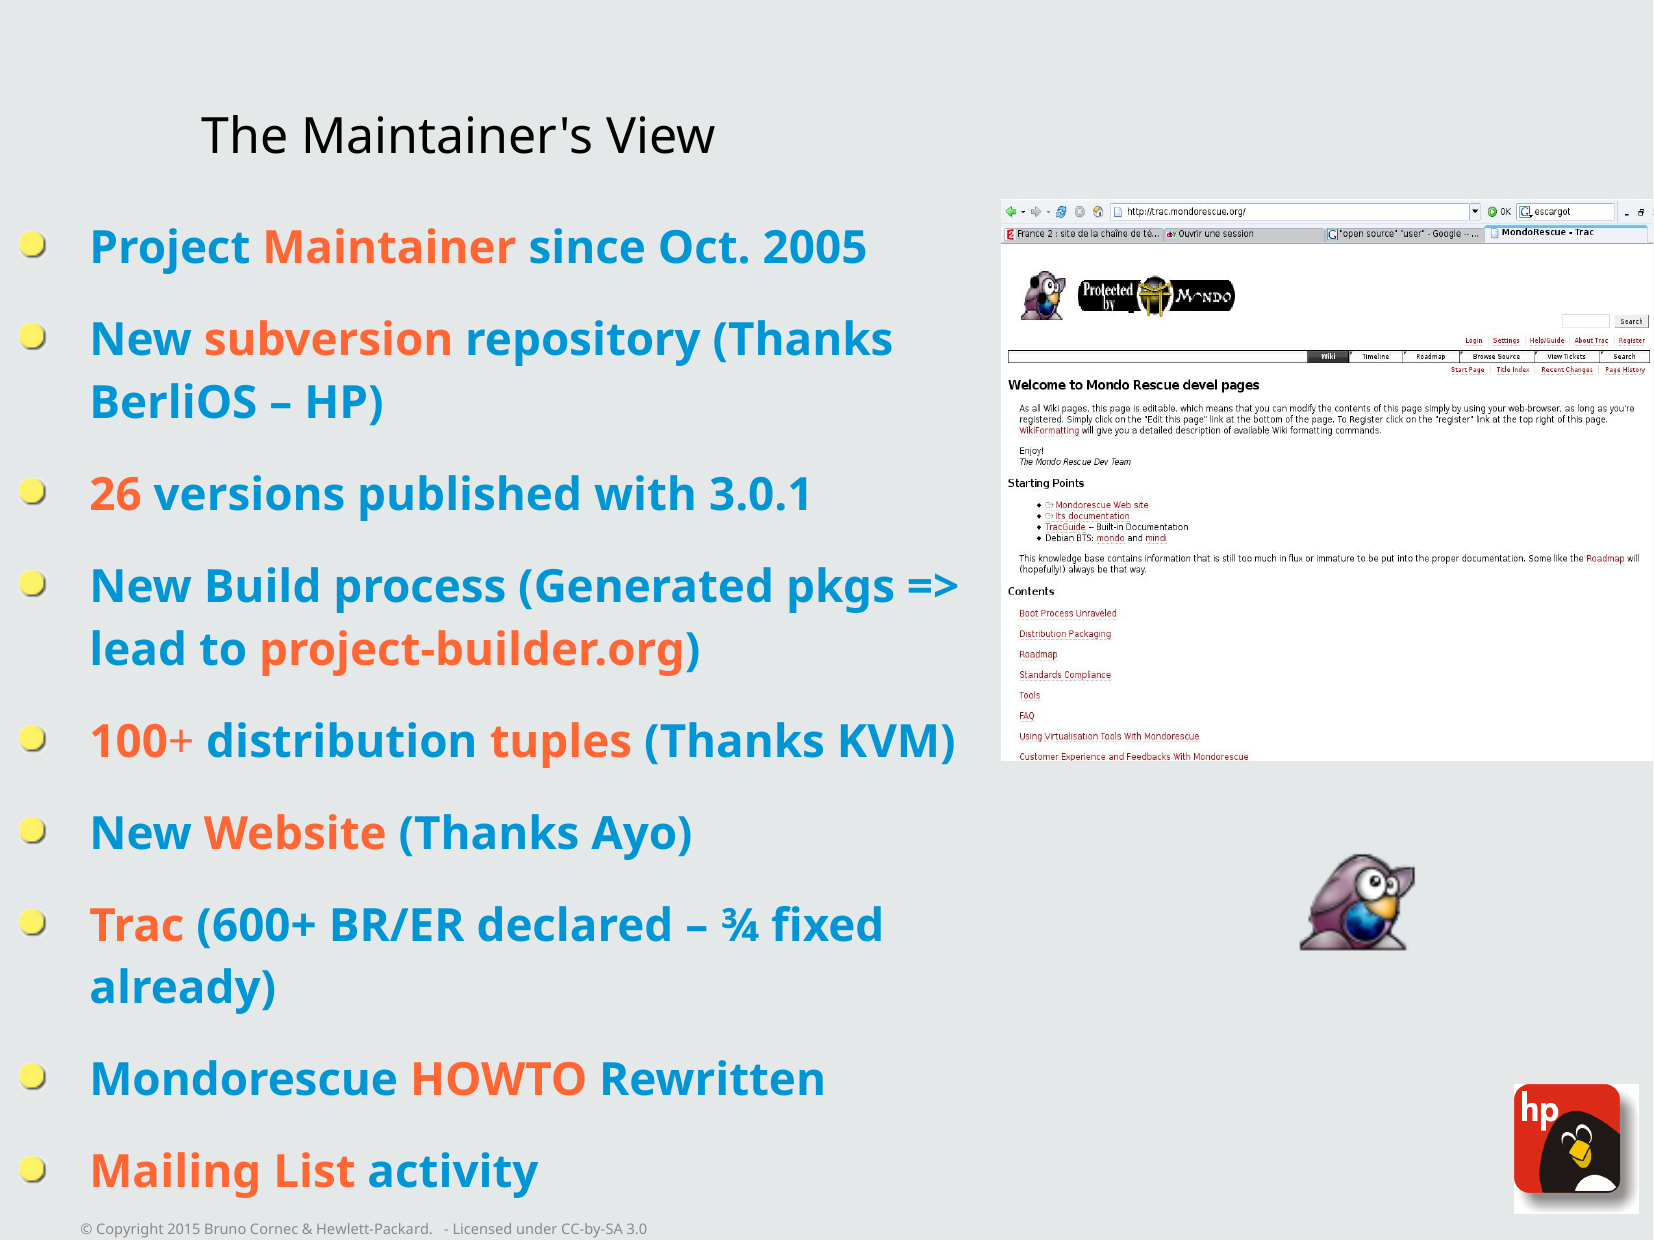

The Maintainer's View
# Project Maintainer since Oct. 2005
New subversion repository (Thanks BerliOS – HP)
26 versions published with 3.0.1
New Build process (Generated pkgs => lead to project-builder.org)
100+ distribution tuples (Thanks KVM)
New Website (Thanks Ayo)
Trac (600+ BR/ER declared – ¾ fixed already)
Mondorescue HOWTO Rewritten
Mailing List activity